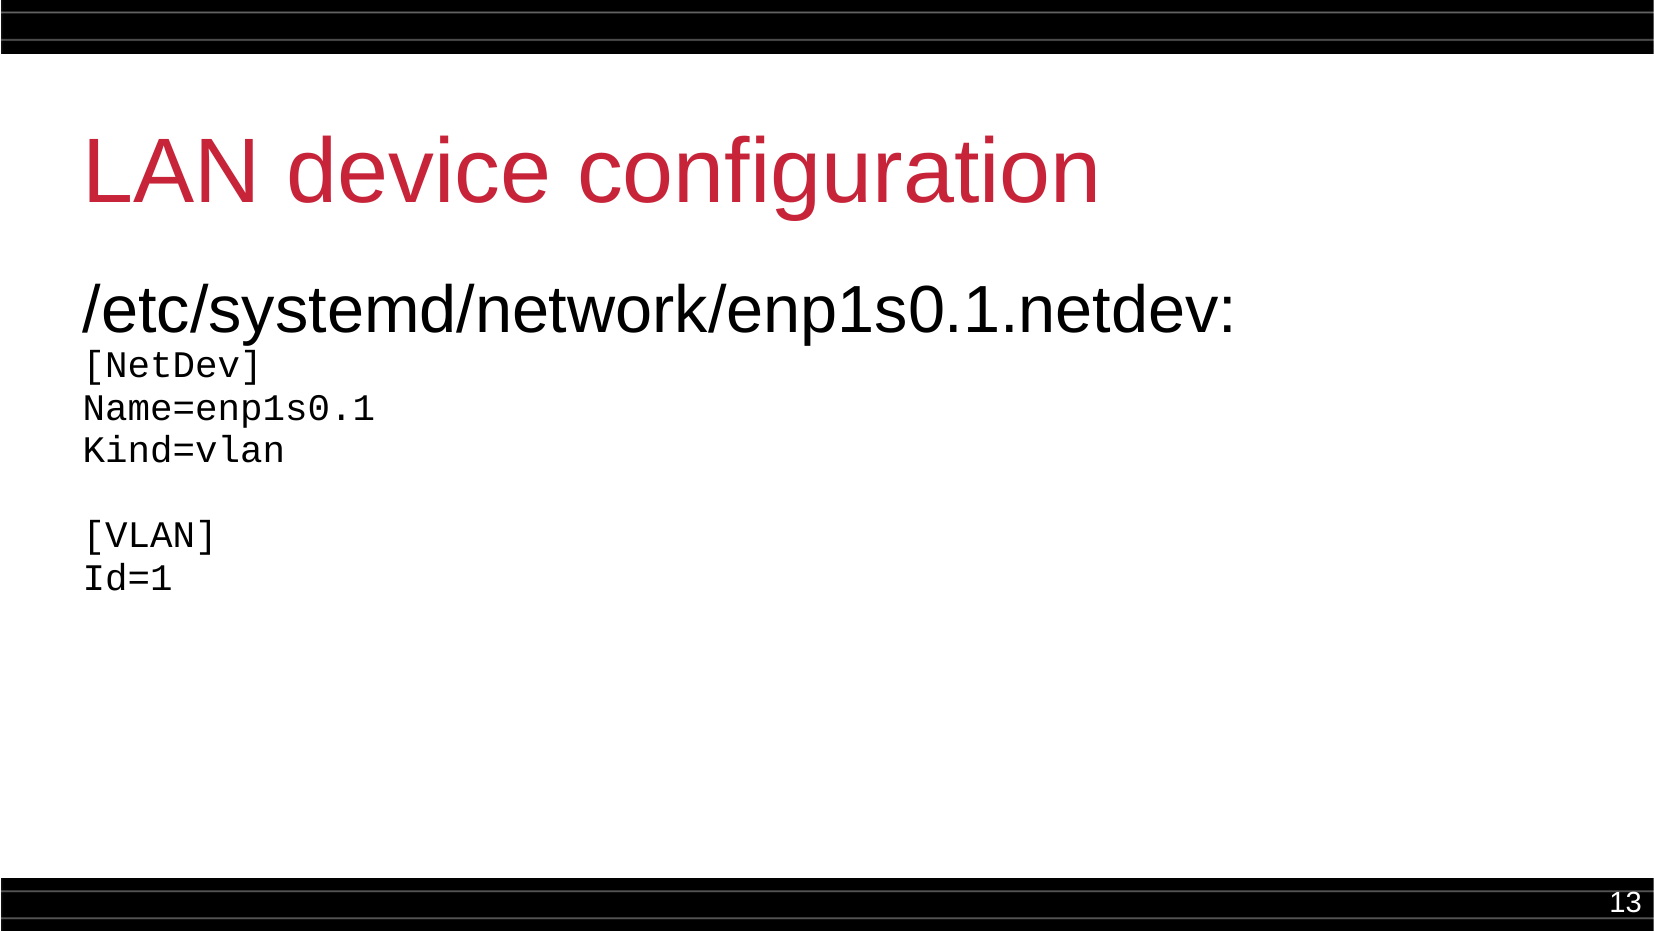

# LAN device configuration
/etc/systemd/network/enp1s0.1.netdev:
[NetDev]
Name=enp1s0.1
Kind=vlan
[VLAN]
Id=1